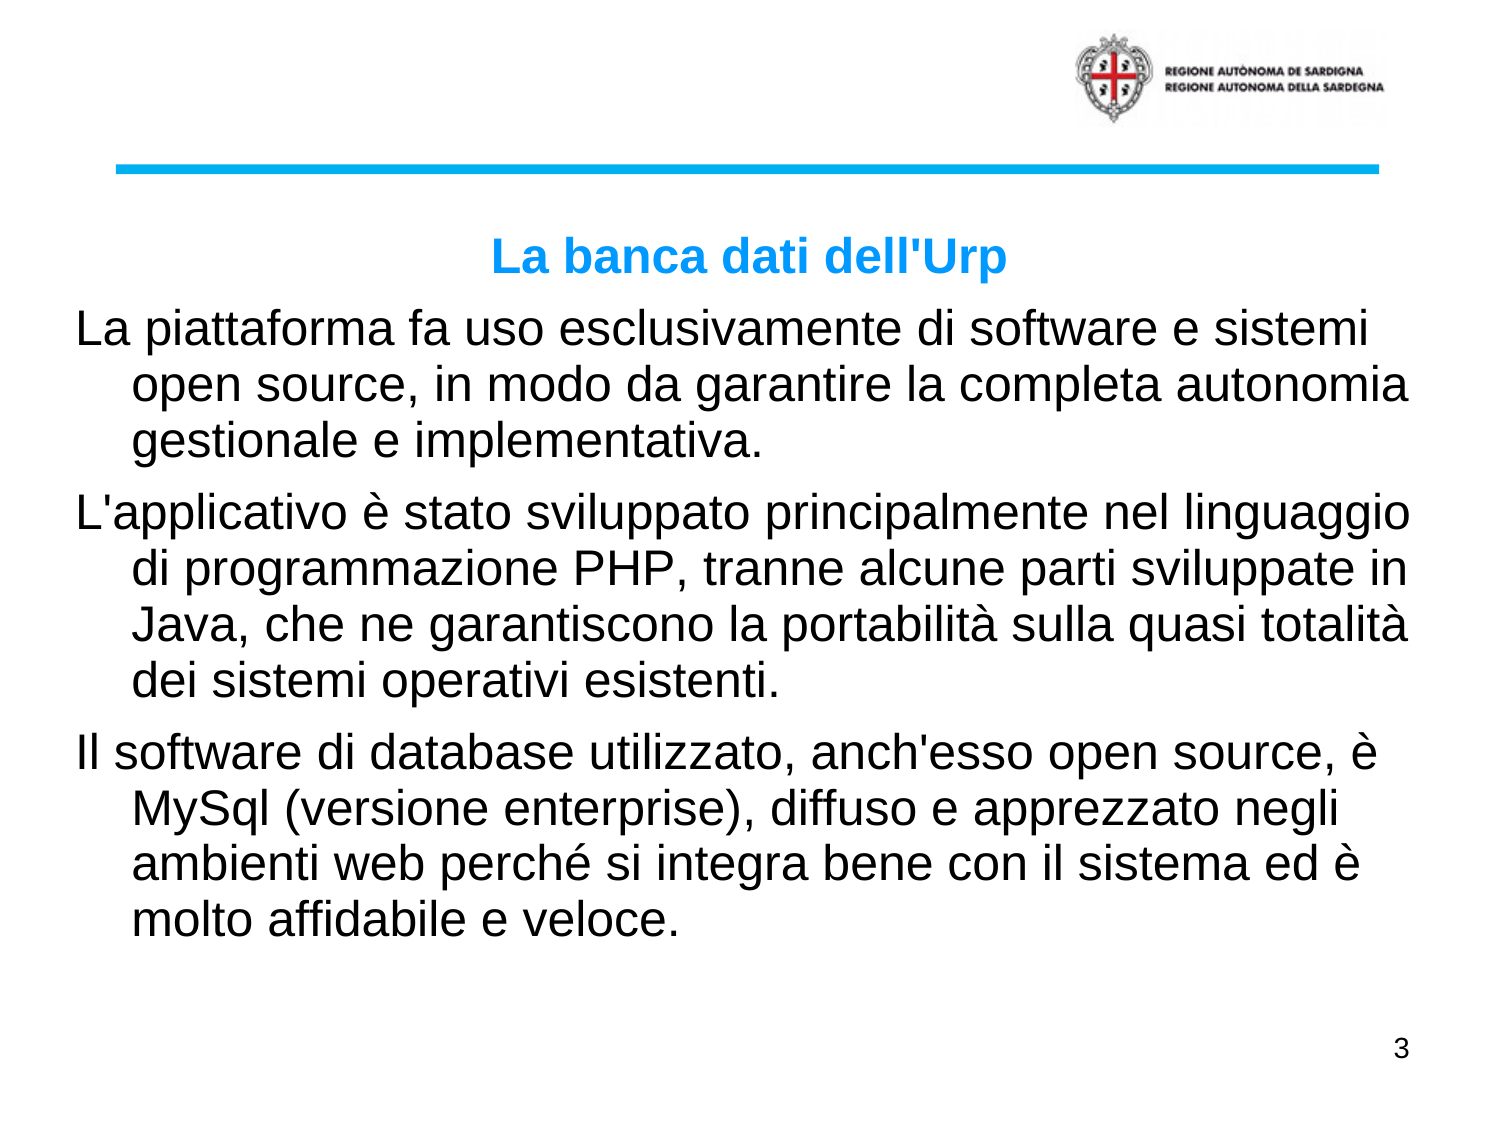

La banca dati dell'Urp
La piattaforma fa uso esclusivamente di software e sistemi open source, in modo da garantire la completa autonomia gestionale e implementativa.
L'applicativo è stato sviluppato principalmente nel linguaggio di programmazione PHP, tranne alcune parti sviluppate in Java, che ne garantiscono la portabilità sulla quasi totalità dei sistemi operativi esistenti.
Il software di database utilizzato, anch'esso open source, è MySql (versione enterprise), diffuso e apprezzato negli ambienti web perché si integra bene con il sistema ed è molto affidabile e veloce.
3